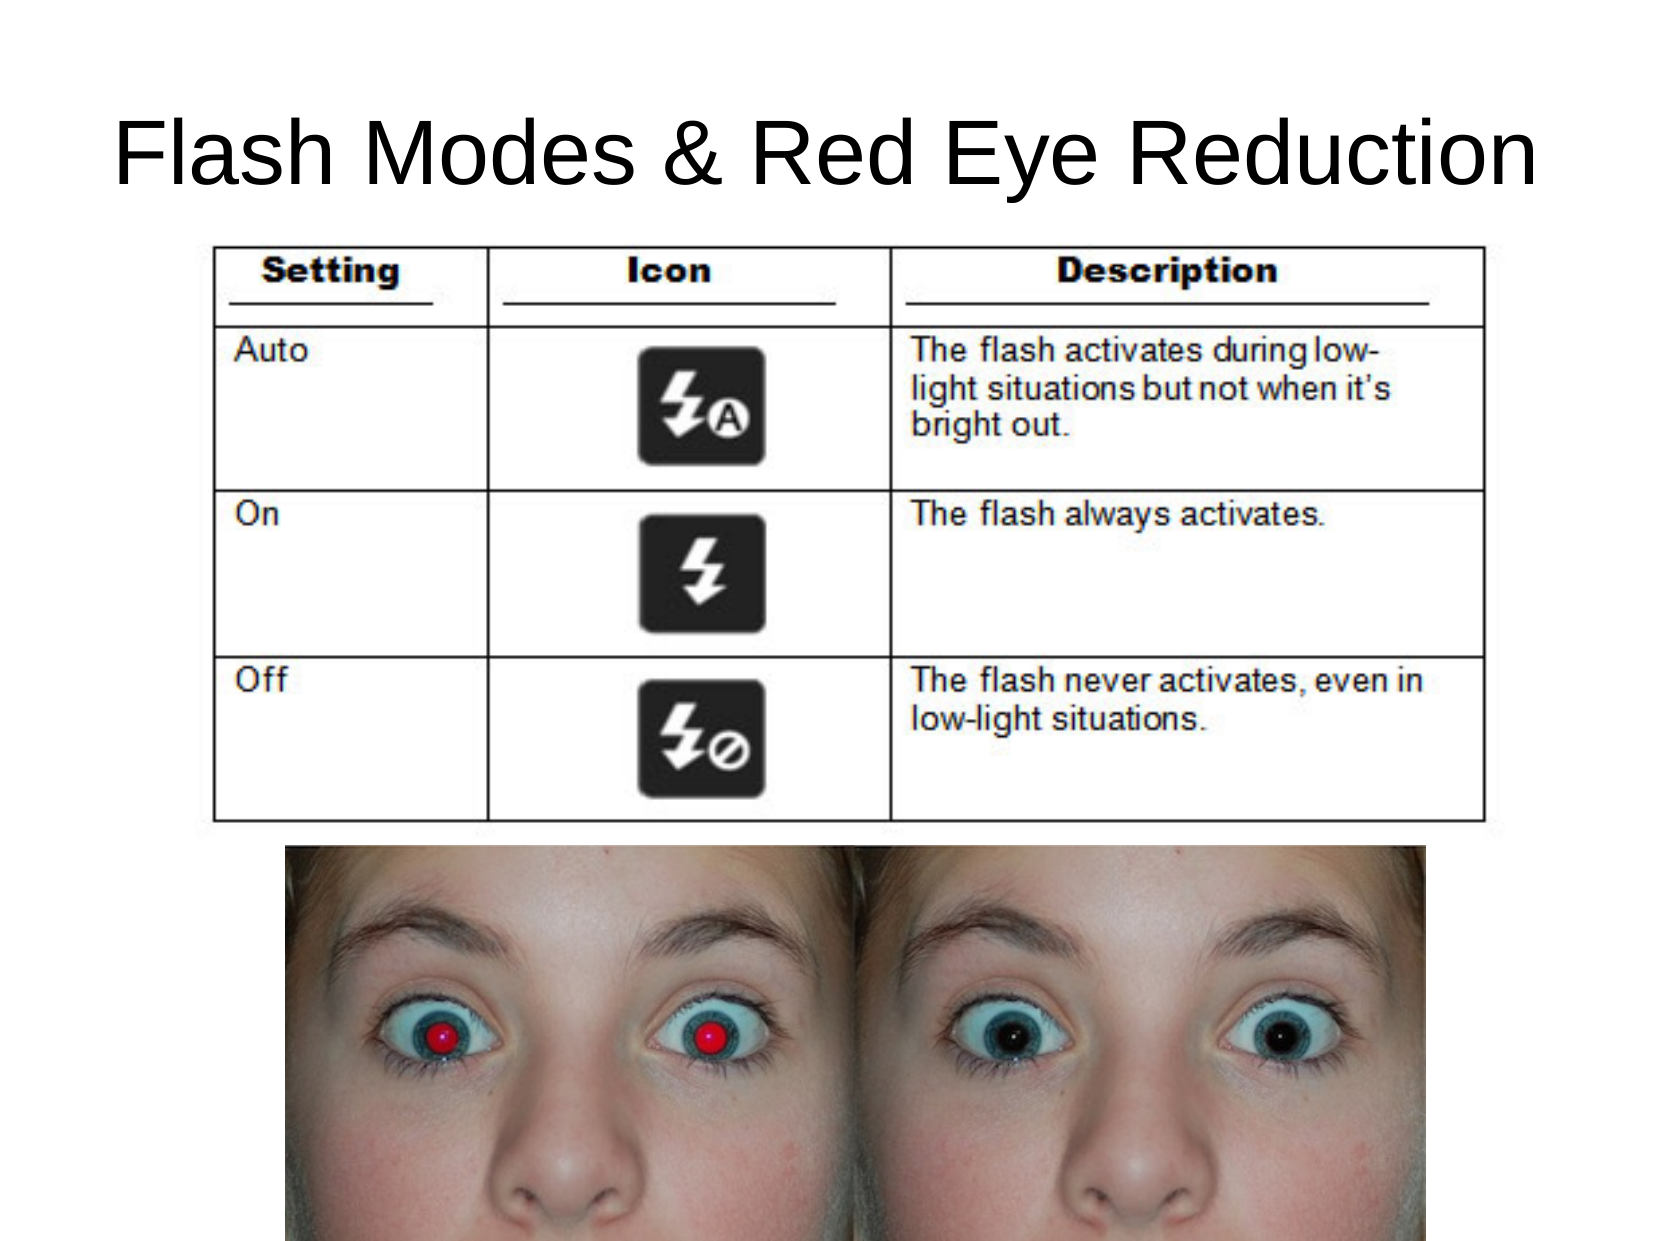

# Flash Modes & Red Eye Reduction